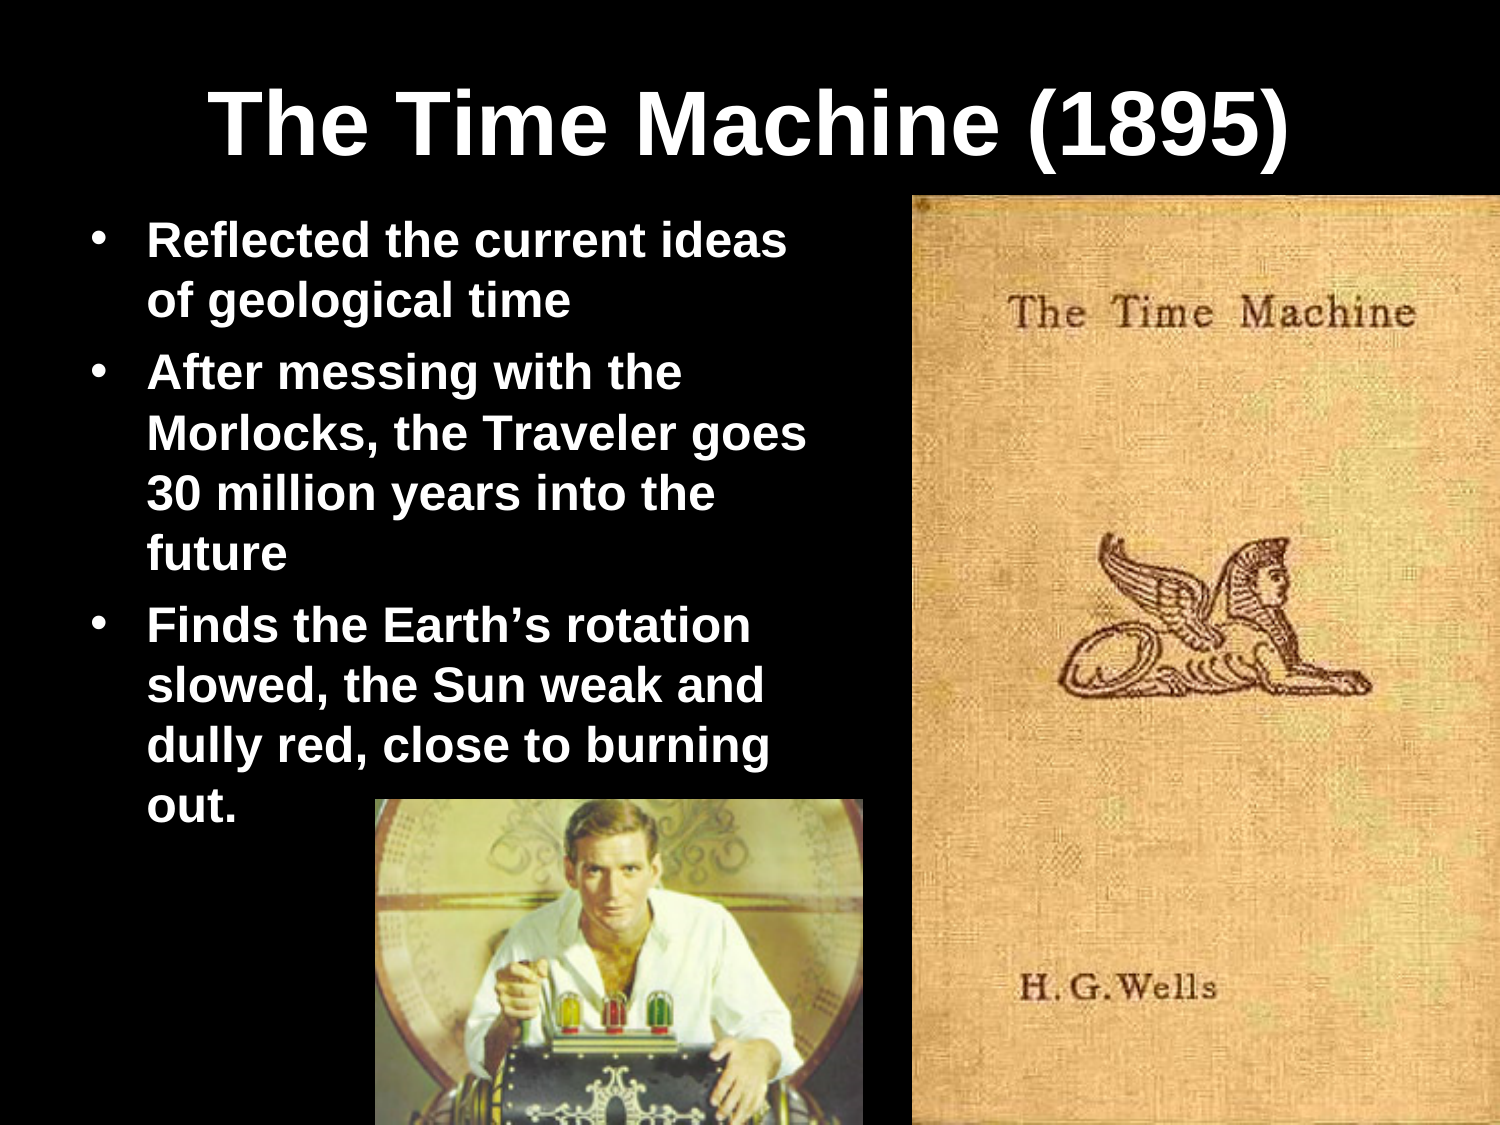

# The Time Machine (1895)
Reflected the current ideas of geological time
After messing with the Morlocks, the Traveler goes 30 million years into the future
Finds the Earth’s rotation slowed, the Sun weak and dully red, close to burning out.